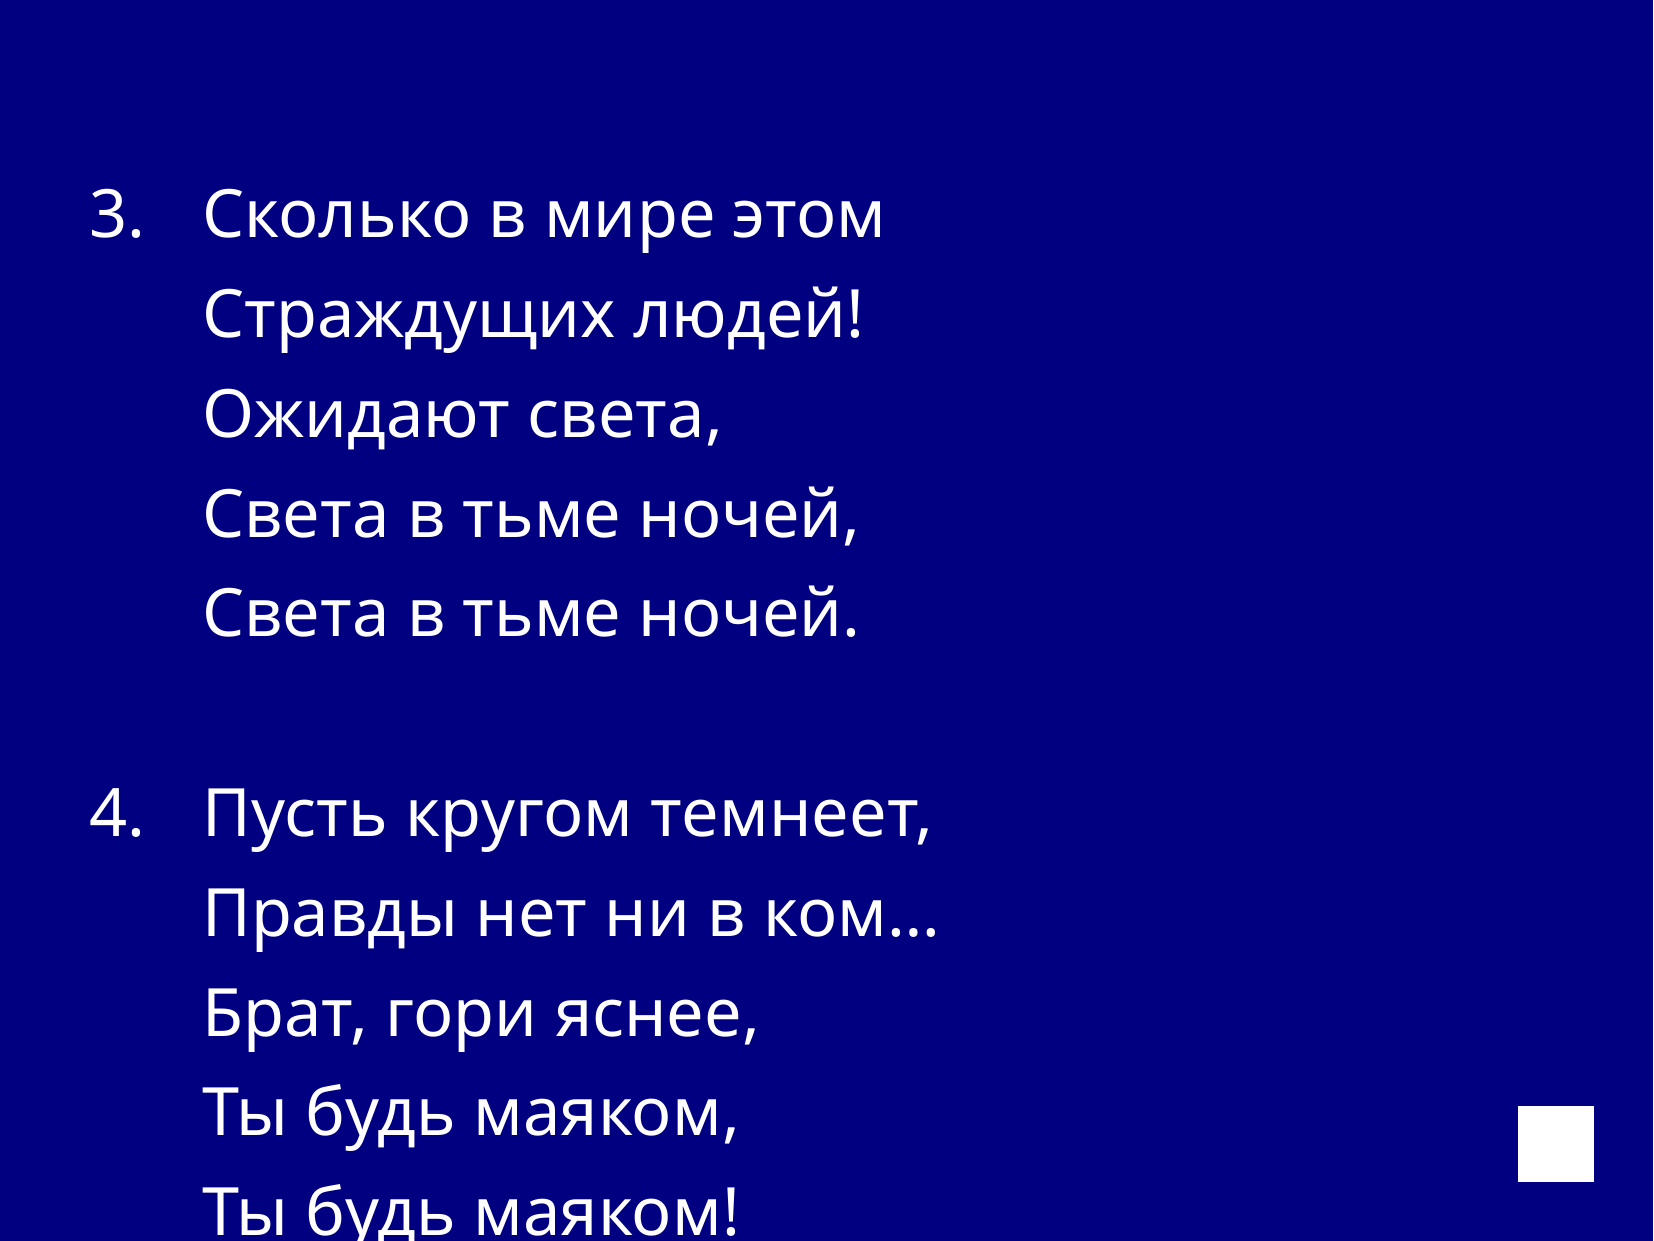

3.	Сколько в мире этом
	Страждущих людей!
	Ожидают света,
	Света в тьме ночей,
	Света в тьме ночей.
4.	Пусть кругом темнеет,
	Правды нет ни в ком…
	Брат, гори яснее,
	Ты будь маяком,
	Ты будь маяком!